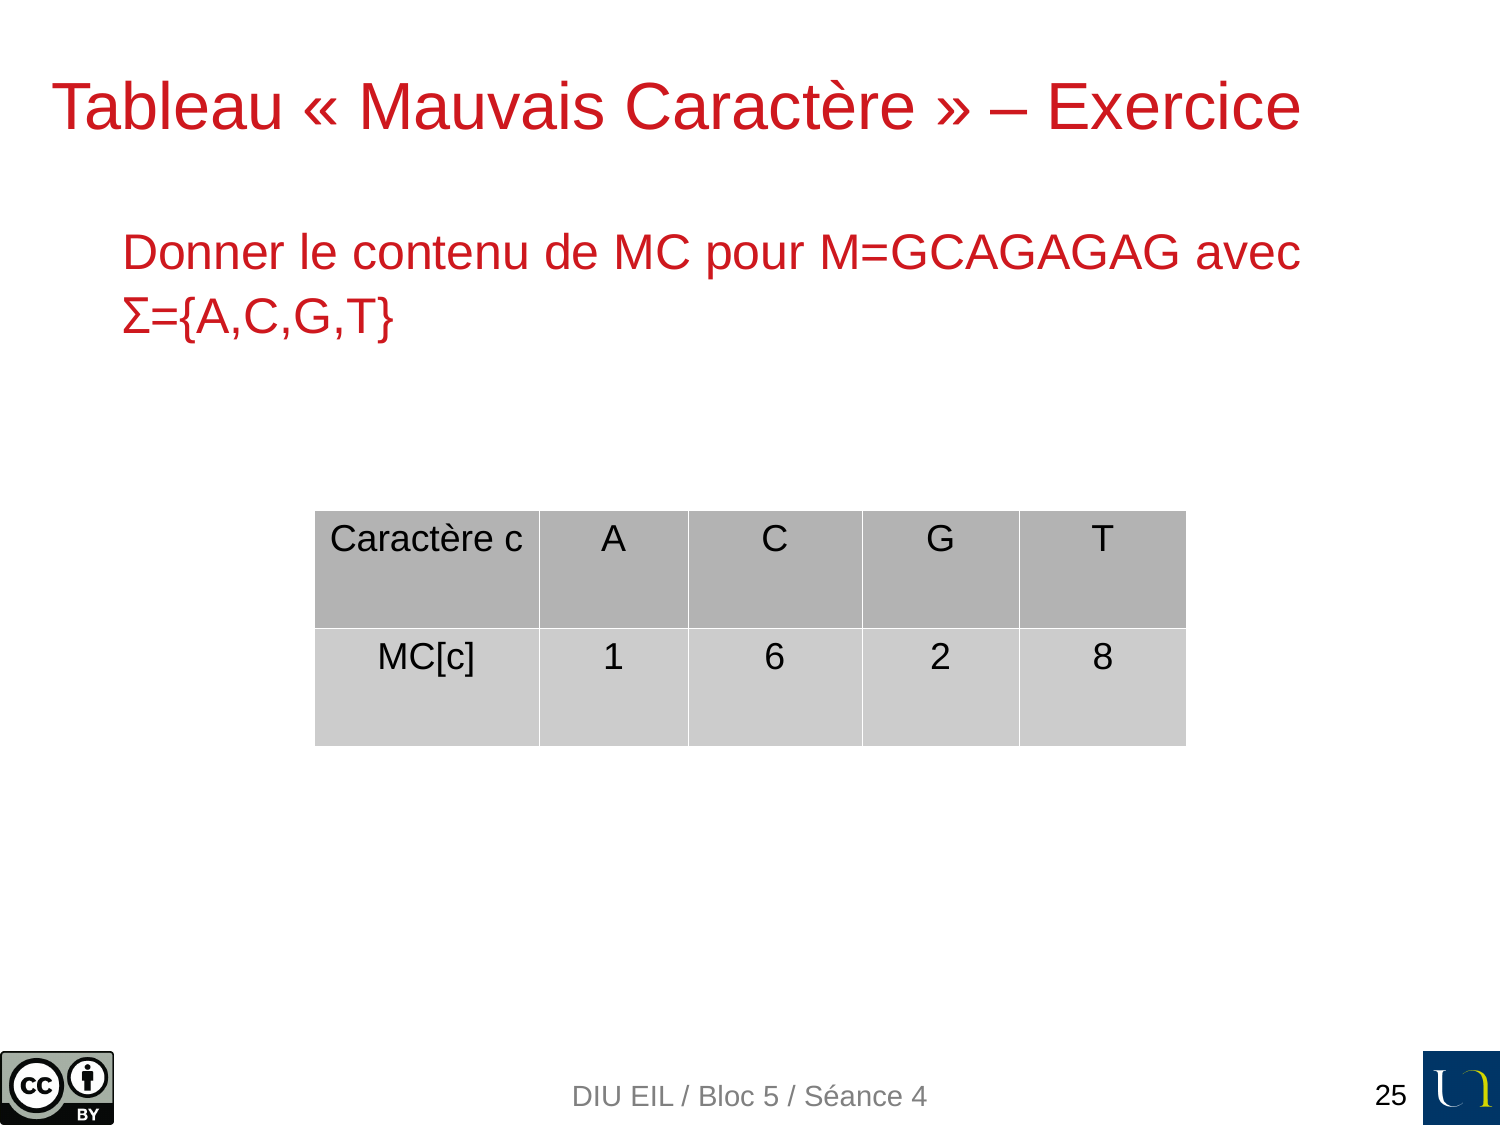

# Tableau « Mauvais Caractère » – Exercice
Donner le contenu de MC pour M=GCAGAGAG avec Σ={A,C,G,T}
| Caractère c | A | C | G | T |
| --- | --- | --- | --- | --- |
| MC[c] | 1 | 6 | 2 | 8 |
25